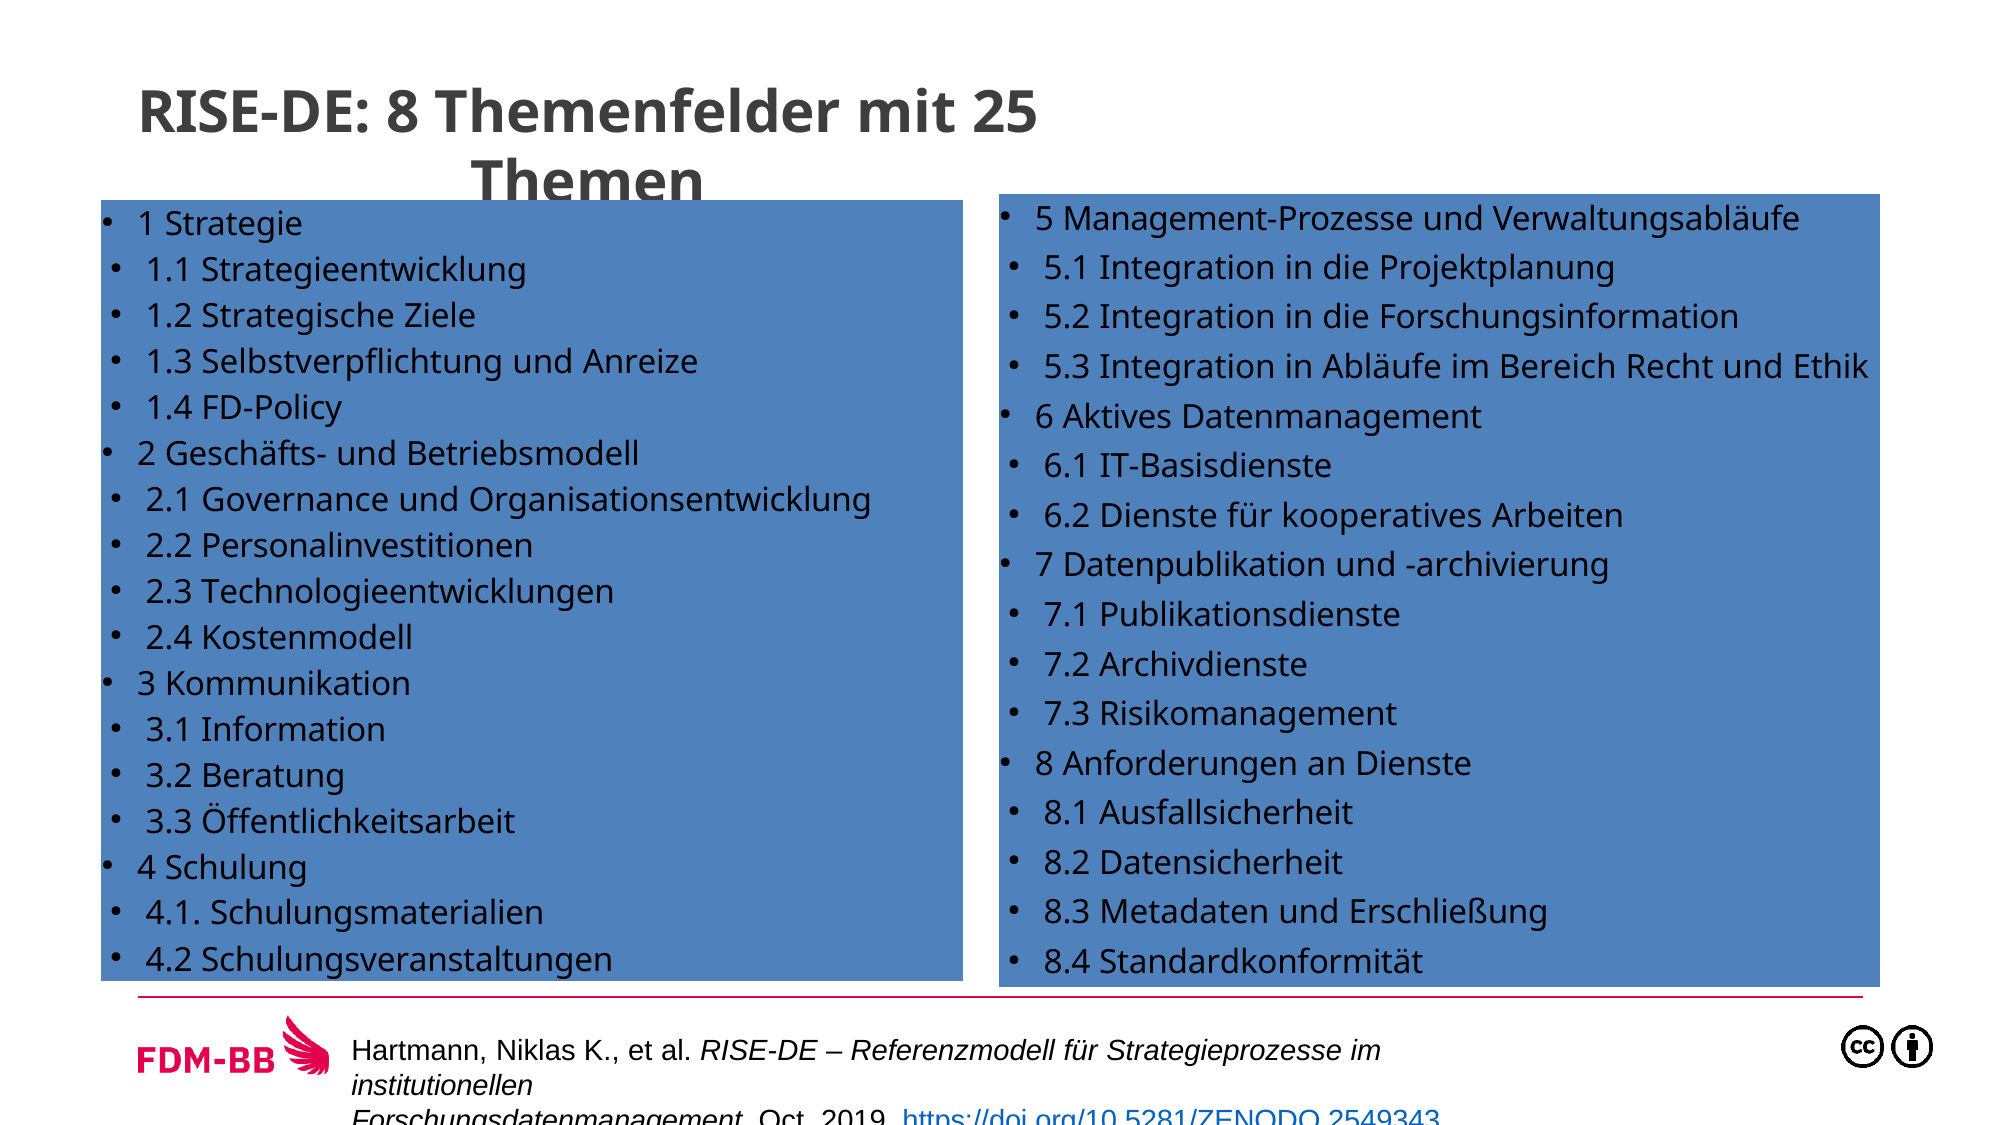

# RISE-DE: 8 Themenfelder mit 25 Themen
| 5 Management-Prozesse und Verwaltungsabläufe |
| --- |
| 5.1 Integration in die Projektplanung |
| 5.2 Integration in die Forschungsinformation |
| 5.3 Integration in Abläufe im Bereich Recht und Ethik |
| 6 Aktives Datenmanagement |
| 6.1 IT-Basisdienste |
| 6.2 Dienste für kooperatives Arbeiten |
| 7 Datenpublikation und -archivierung |
| 7.1 Publikationsdienste |
| 7.2 Archivdienste |
| 7.3 Risikomanagement |
| 8 Anforderungen an Dienste |
| 8.1 Ausfallsicherheit |
| 8.2 Datensicherheit |
| 8.3 Metadaten und Erschließung |
| 8.4 Standardkonformität |
| 1 Strategie |
| --- |
| 1.1 Strategieentwicklung |
| 1.2 Strategische Ziele |
| 1.3 Selbstverpflichtung und Anreize |
| 1.4 FD-Policy |
| 2 Geschäfts- und Betriebsmodell |
| 2.1 Governance und Organisationsentwicklung |
| 2.2 Personalinvestitionen |
| 2.3 Technologieentwicklungen |
| 2.4 Kostenmodell |
| 3 Kommunikation |
| 3.1 Information |
| 3.2 Beratung |
| 3.3 Öffentlichkeitsarbeit |
| 4 Schulung |
| 4.1. Schulungsmaterialien |
| 4.2 Schulungsveranstaltungen |
Hartmann, Niklas K., et al. RISE-DE – Referenzmodell für Strategieprozesse im institutionellen
Forschungsdatenmanagement. Oct. 2019, https://doi.org/10.5281/ZENODO.2549343.